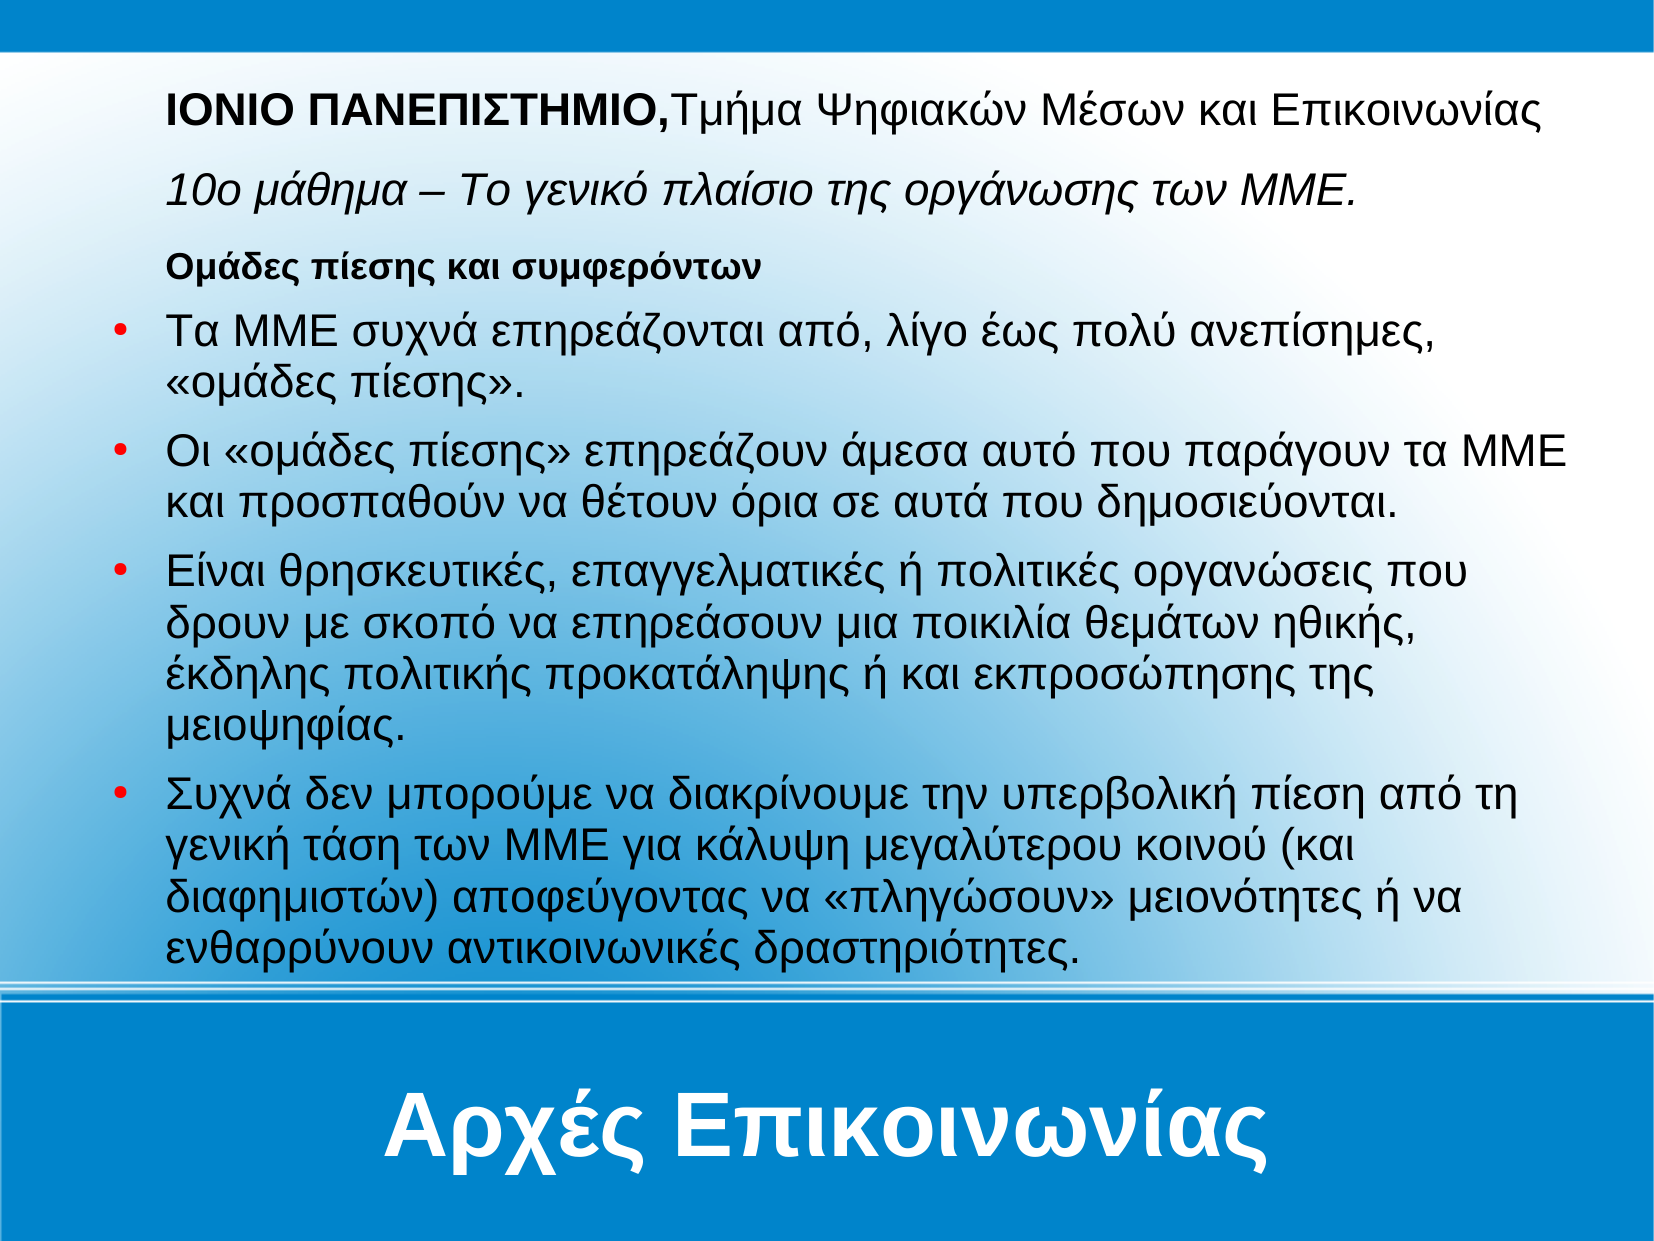

ΙΟΝΙΟ ΠΑΝΕΠΙΣΤΗΜΙΟ,Τμήμα Ψηφιακών Μέσων και Επικοινωνίας
10ο μάθημα – Το γενικό πλαίσιο της οργάνωσης των ΜΜΕ.
Ομάδες πίεσης και συμφερόντων
Τα ΜΜΕ συχνά επηρεάζονται από, λίγο έως πολύ ανεπίσημες, «ομάδες πίεσης».
Οι «ομάδες πίεσης» επηρεάζουν άμεσα αυτό που παράγουν τα ΜΜΕ και προσπαθούν να θέτουν όρια σε αυτά που δημοσιεύονται.
Είναι θρησκευτικές, επαγγελματικές ή πολιτικές οργανώσεις που δρουν με σκοπό να επηρεάσουν μια ποικιλία θεμάτων ηθικής, έκδηλης πολιτικής προκατάληψης ή και εκπροσώπησης της μειοψηφίας.
Συχνά δεν μπορούμε να διακρίνουμε την υπερβολική πίεση από τη γενική τάση των ΜΜΕ για κάλυψη μεγαλύτερου κοινού (και διαφημιστών) αποφεύγοντας να «πληγώσουν» μειονότητες ή να ενθαρρύνουν αντικοινωνικές δραστηριότητες.
# Αρχές Επικοινωνίας